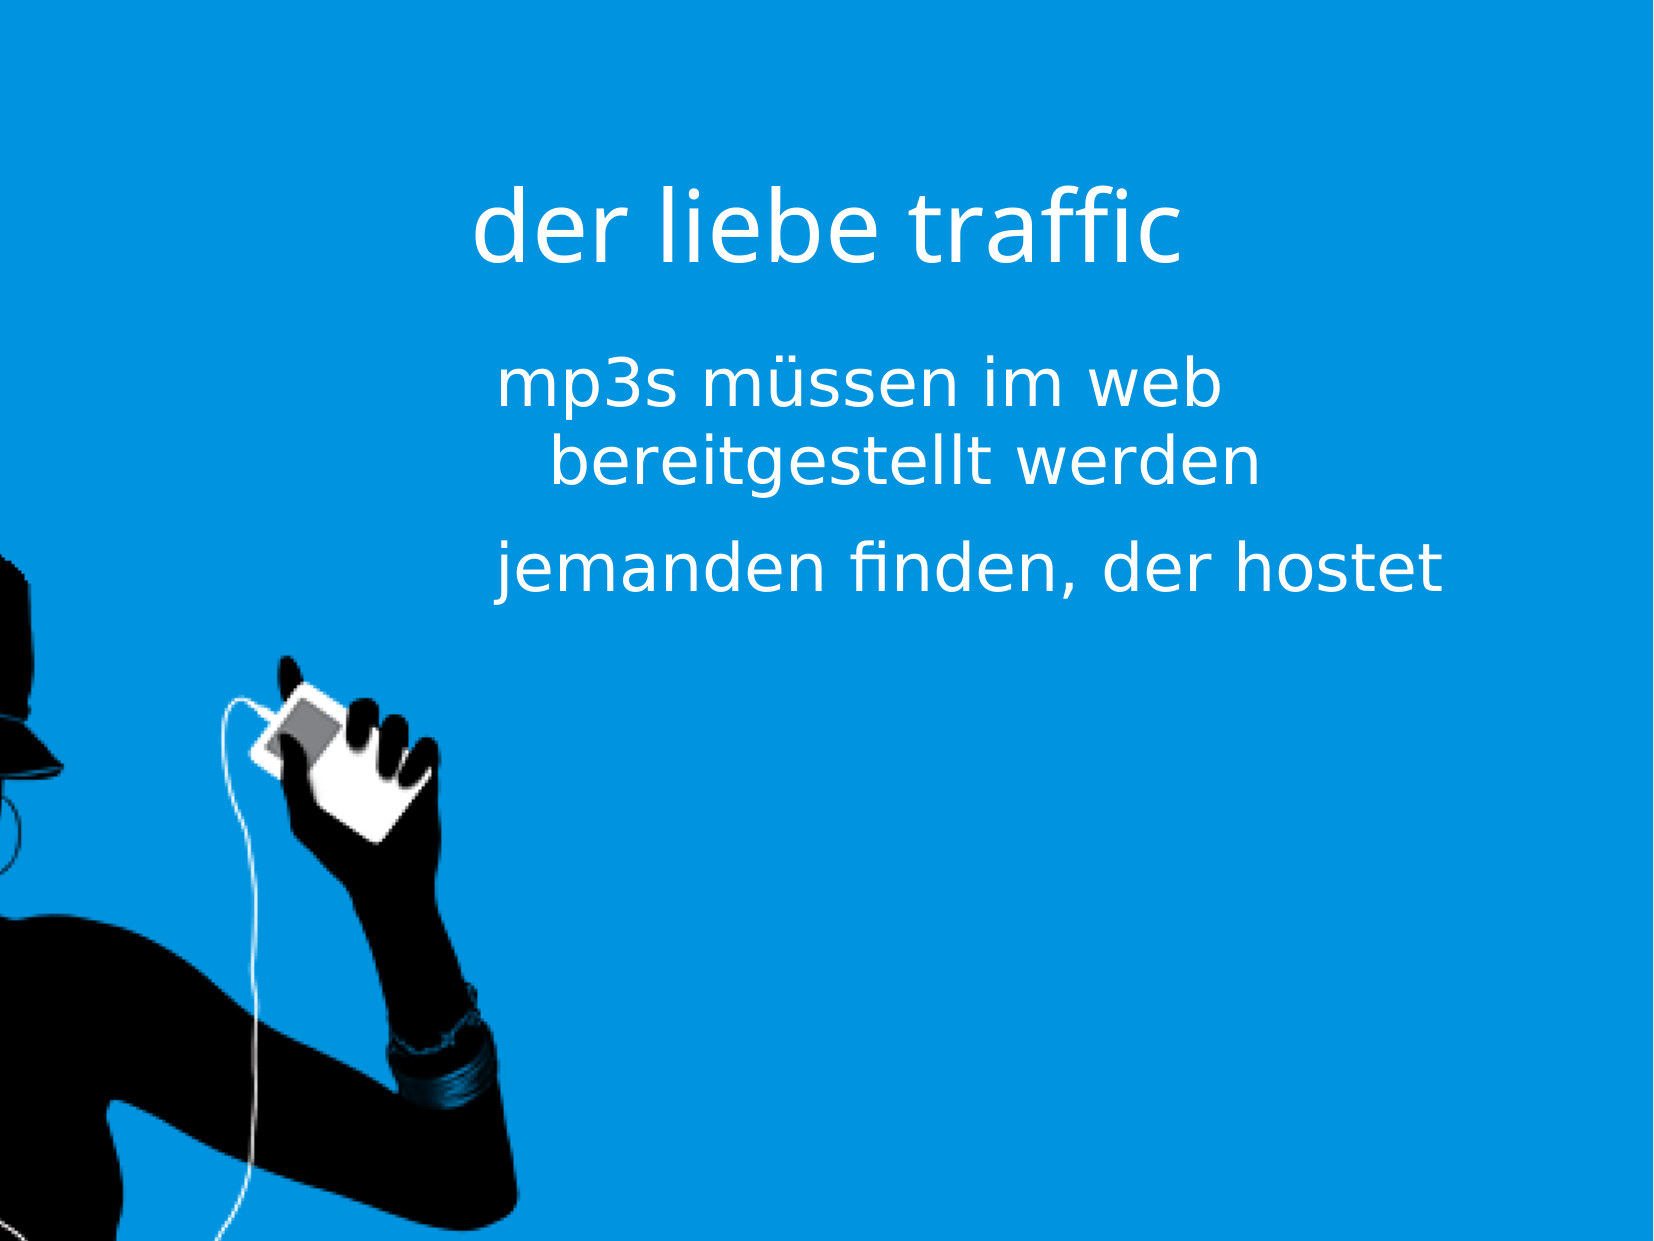

# der liebe traffic
mp3s müssen im web bereitgestellt werden
jemanden finden, der hostet